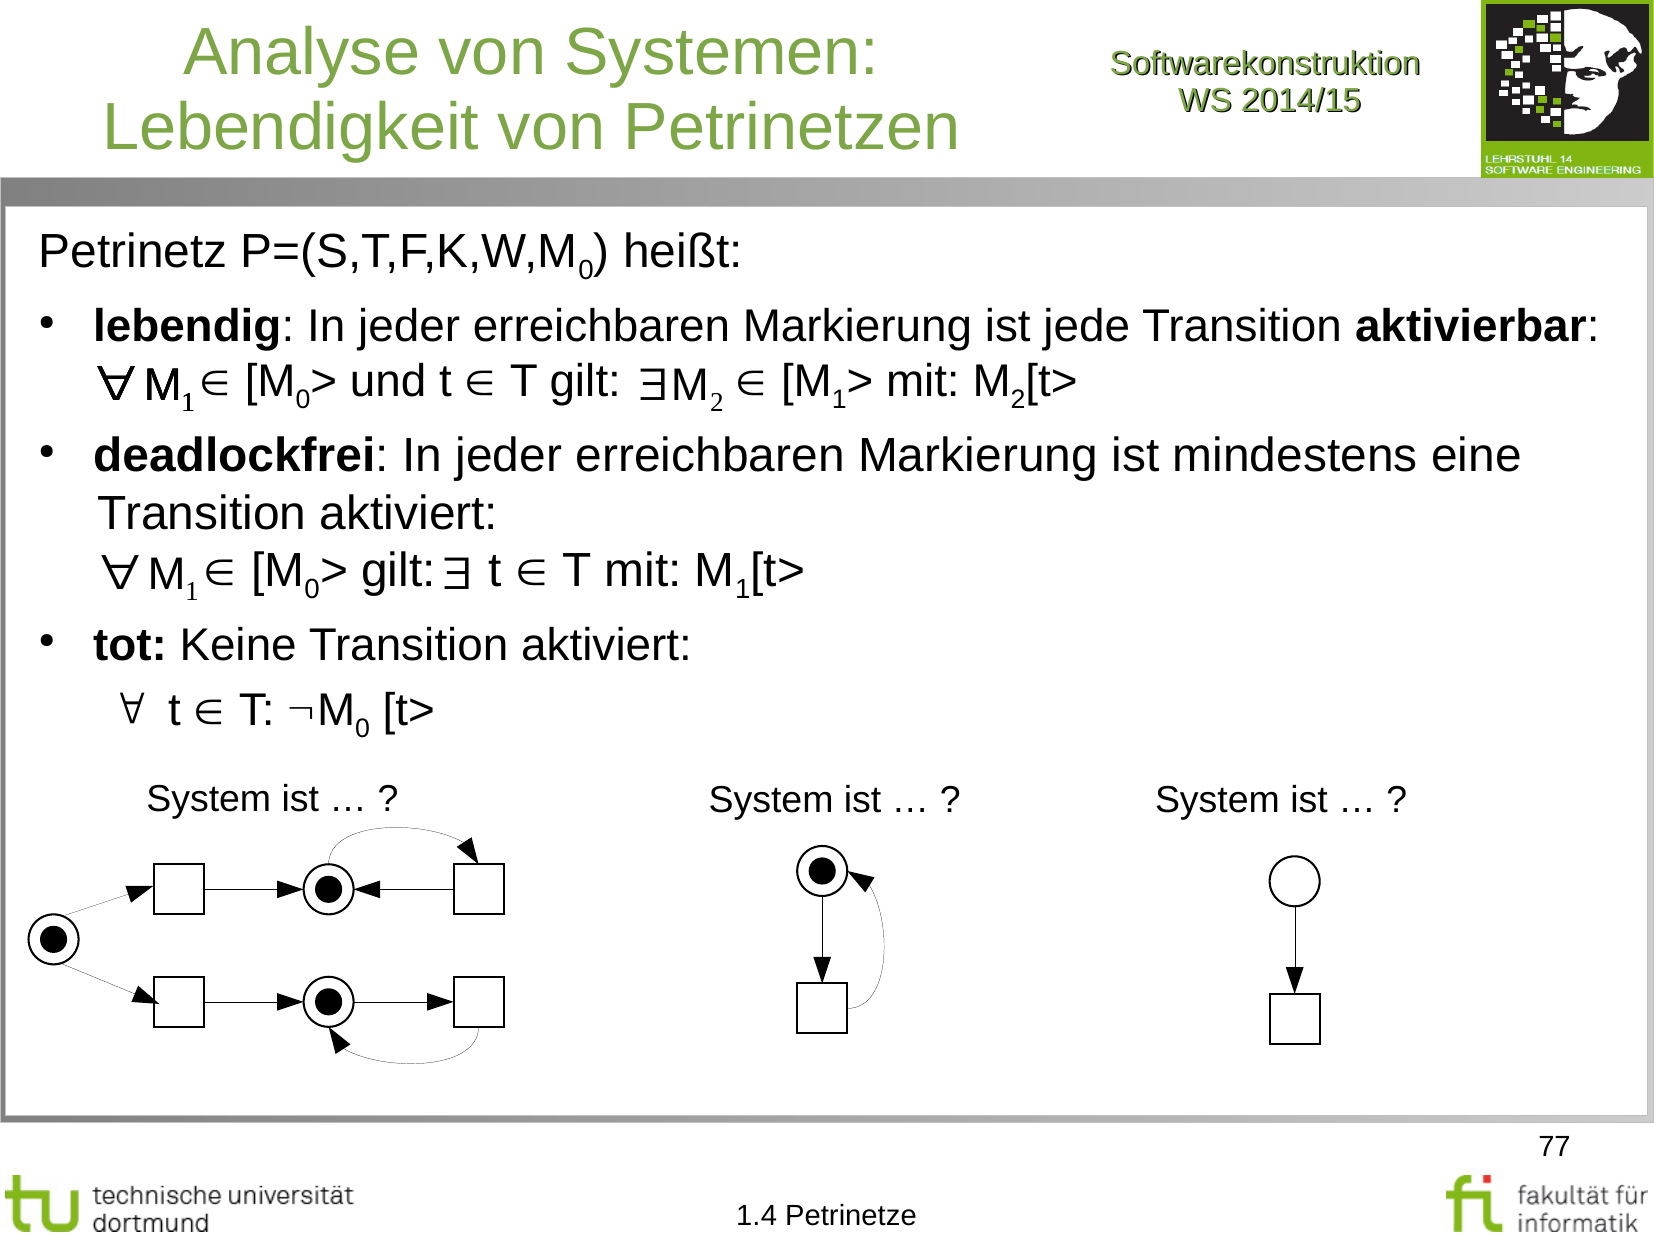

# Analyse von Systemen: Lebendigkeit von Petrinetzen
Petrinetz P=(S,T,F,K,W,M0) heißt:
 lebendig: In jeder erreichbaren Markierung ist jede Transition aktivierbar:  [M0> und t  T gilt:  [M1> mit: M2[t>
 deadlockfrei: In jeder erreichbaren Markierung ist mindestens eine Transition aktiviert:
  [M0> gilt: t  T mit: M1[t>
 tot: Keine Transition aktiviert:
	 t  T: M0 [t>
System ist … ?
System ist … ?
System ist … ?
77
1.4 Petrinetze